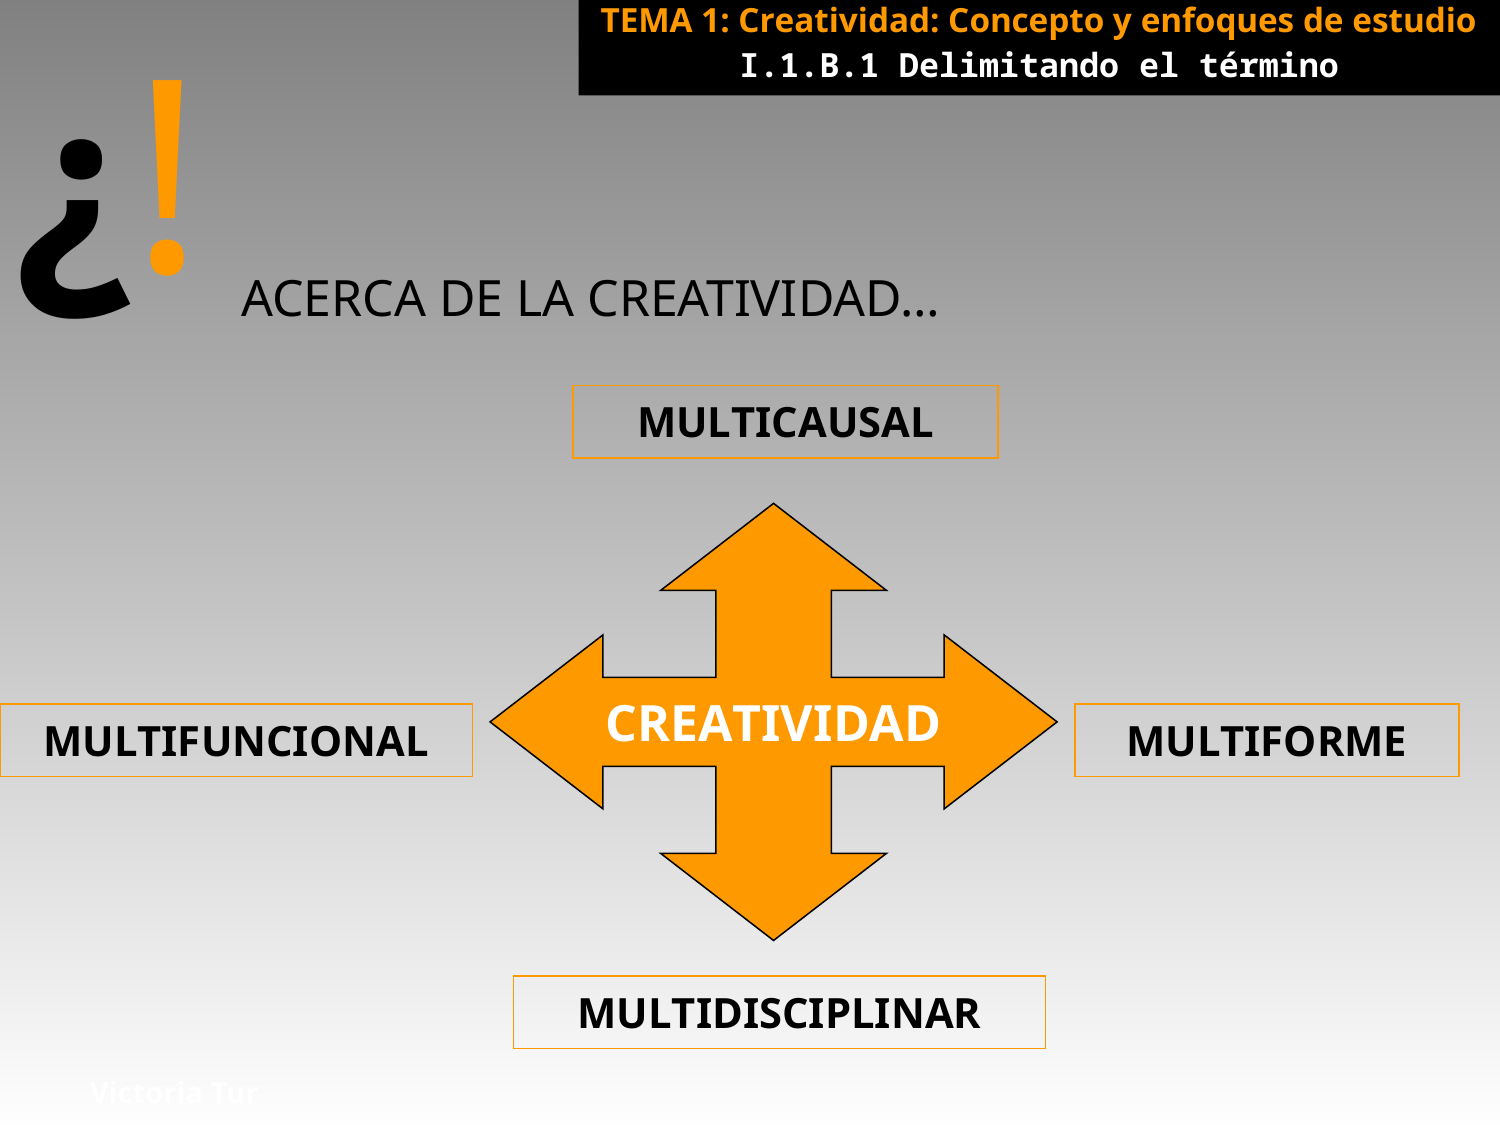

TEMA 1: Creatividad: Concepto y enfoques de estudio
I.1.B.1 Delimitando el término
# ACERCA DE LA CREATIVIDAD…
MULTICAUSAL
CREATIVIDAD
MULTIFUNCIONAL
MULTIFORME
MULTIDISCIPLINAR